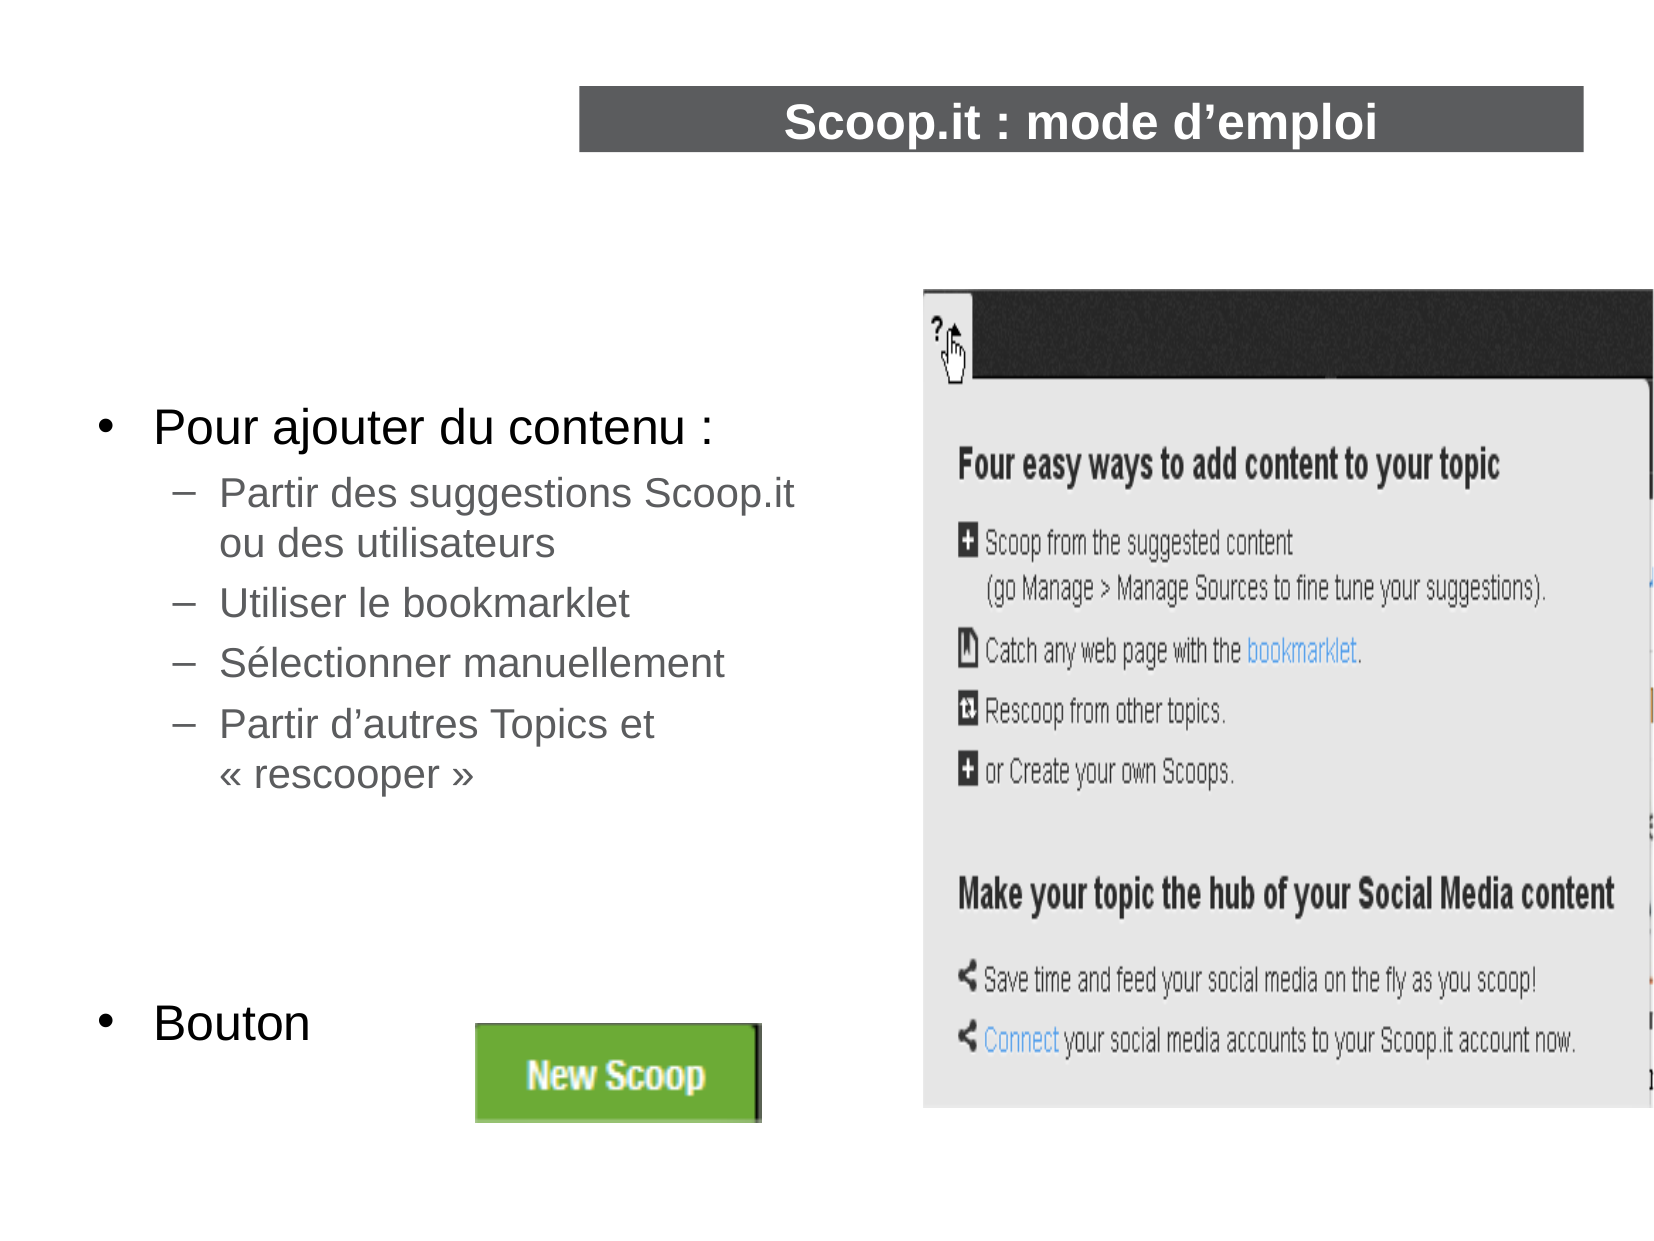

Scoop.it : mode d’emploi
Pour ajouter du contenu :
Partir des suggestions Scoop.it ou des utilisateurs
Utiliser le bookmarklet
Sélectionner manuellement
Partir d’autres Topics et « rescooper »
Bouton